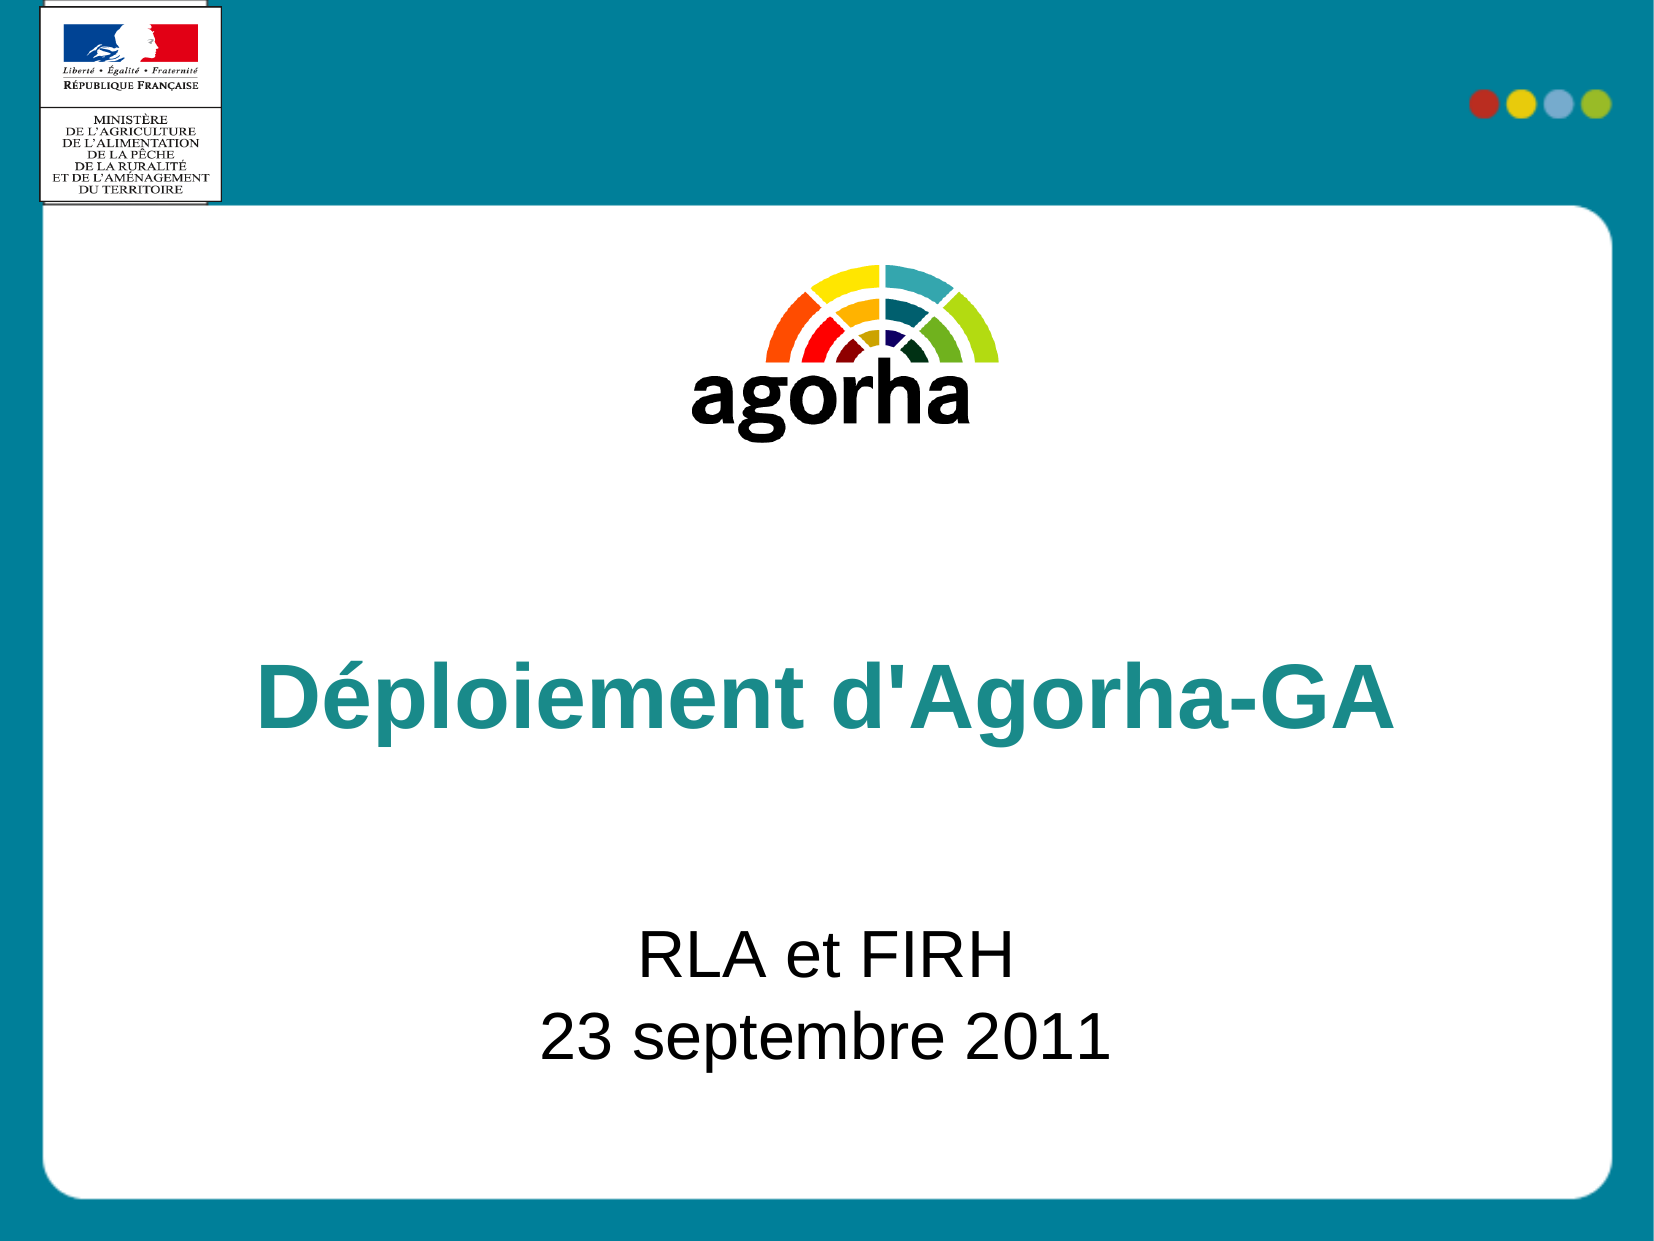

# Déploiement d'Agorha-GA
RLA et FIRH
23 septembre 2011